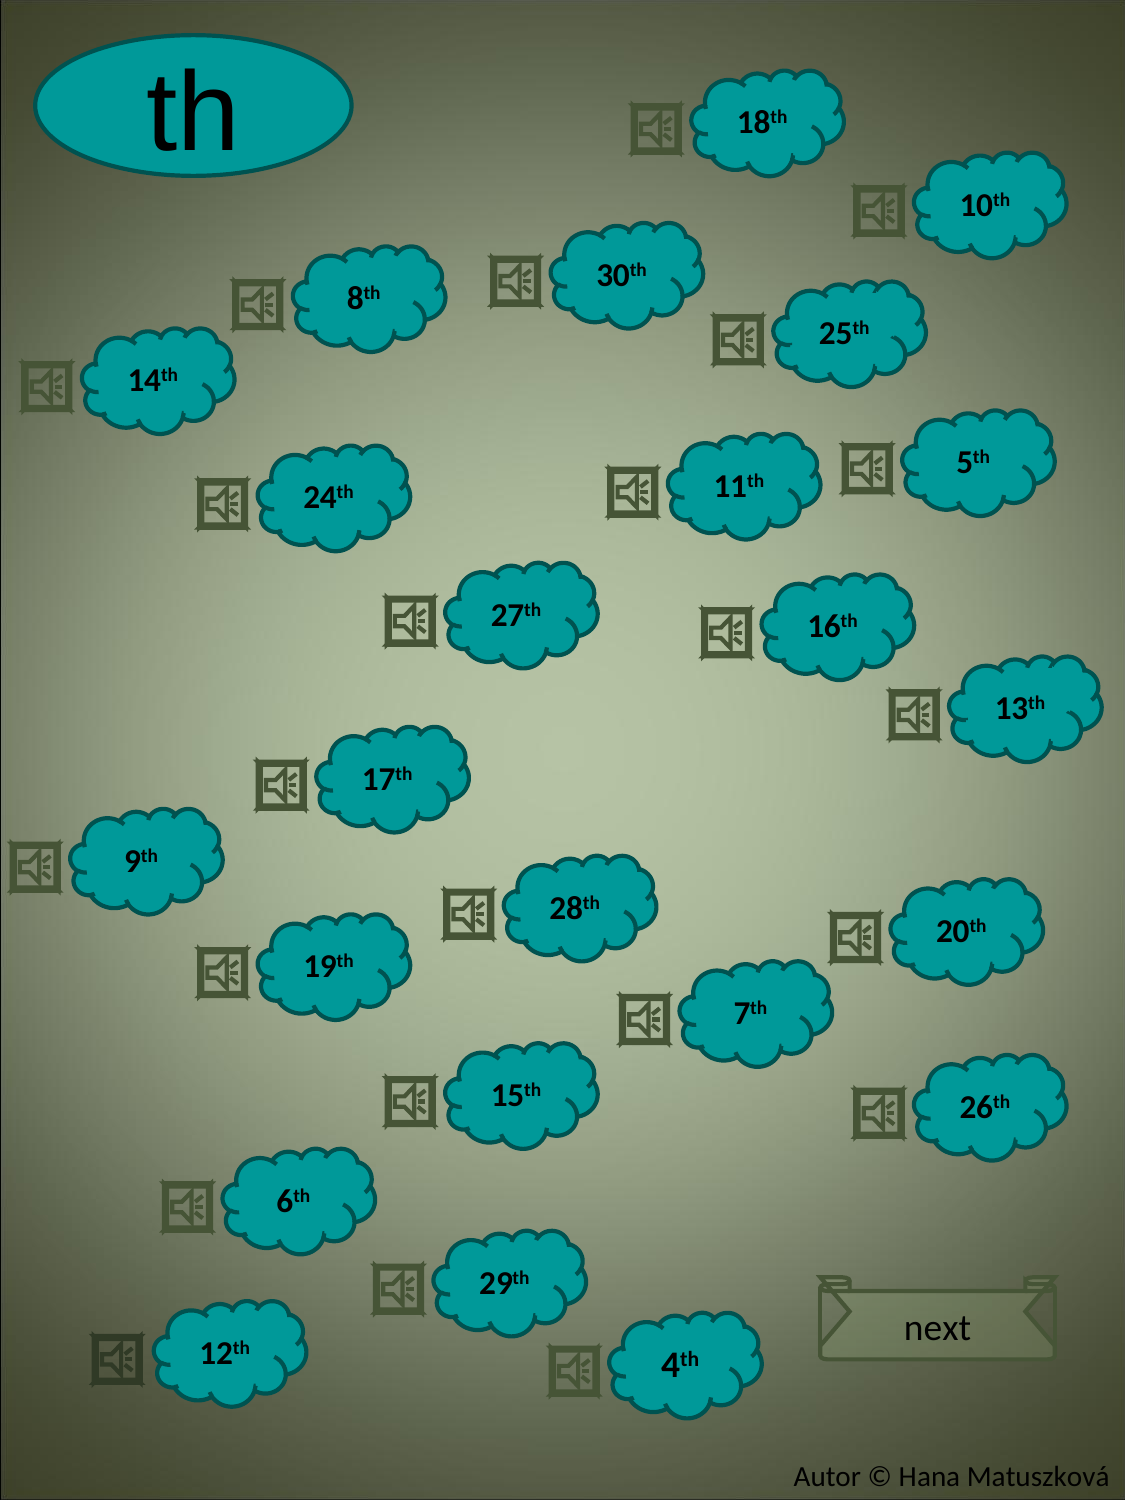

th
18th
10th
30th
8th
25th
14th
5th
11th
24th
27th
16th
13th
17th
9th
28th
20th
19th
7th
15th
26th
6th
29th
next
12th
4th
Autor © Hana Matuszková